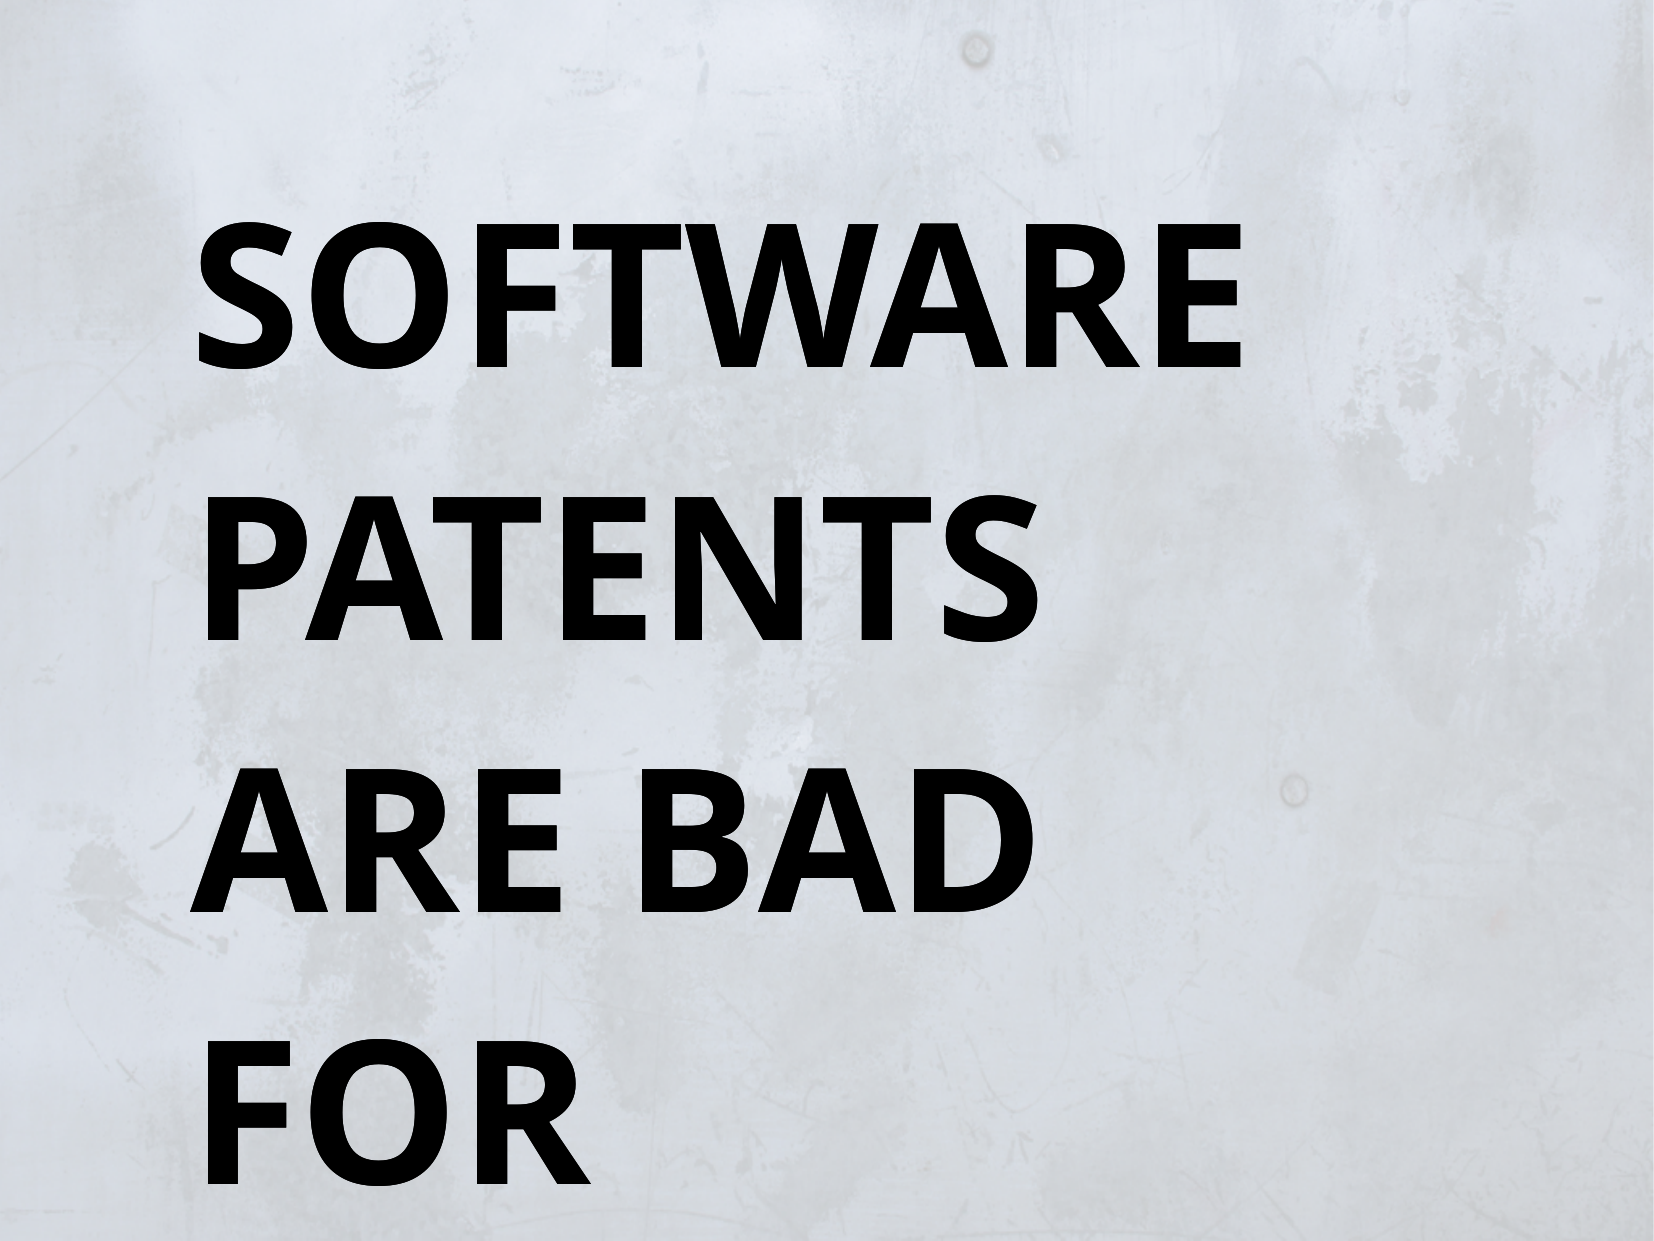

SOFTWARE PATENTS ARE BAD FOR DEVELOPERS
SOFTWARE PATENTS ARE BAD FOR DEVELOPERS